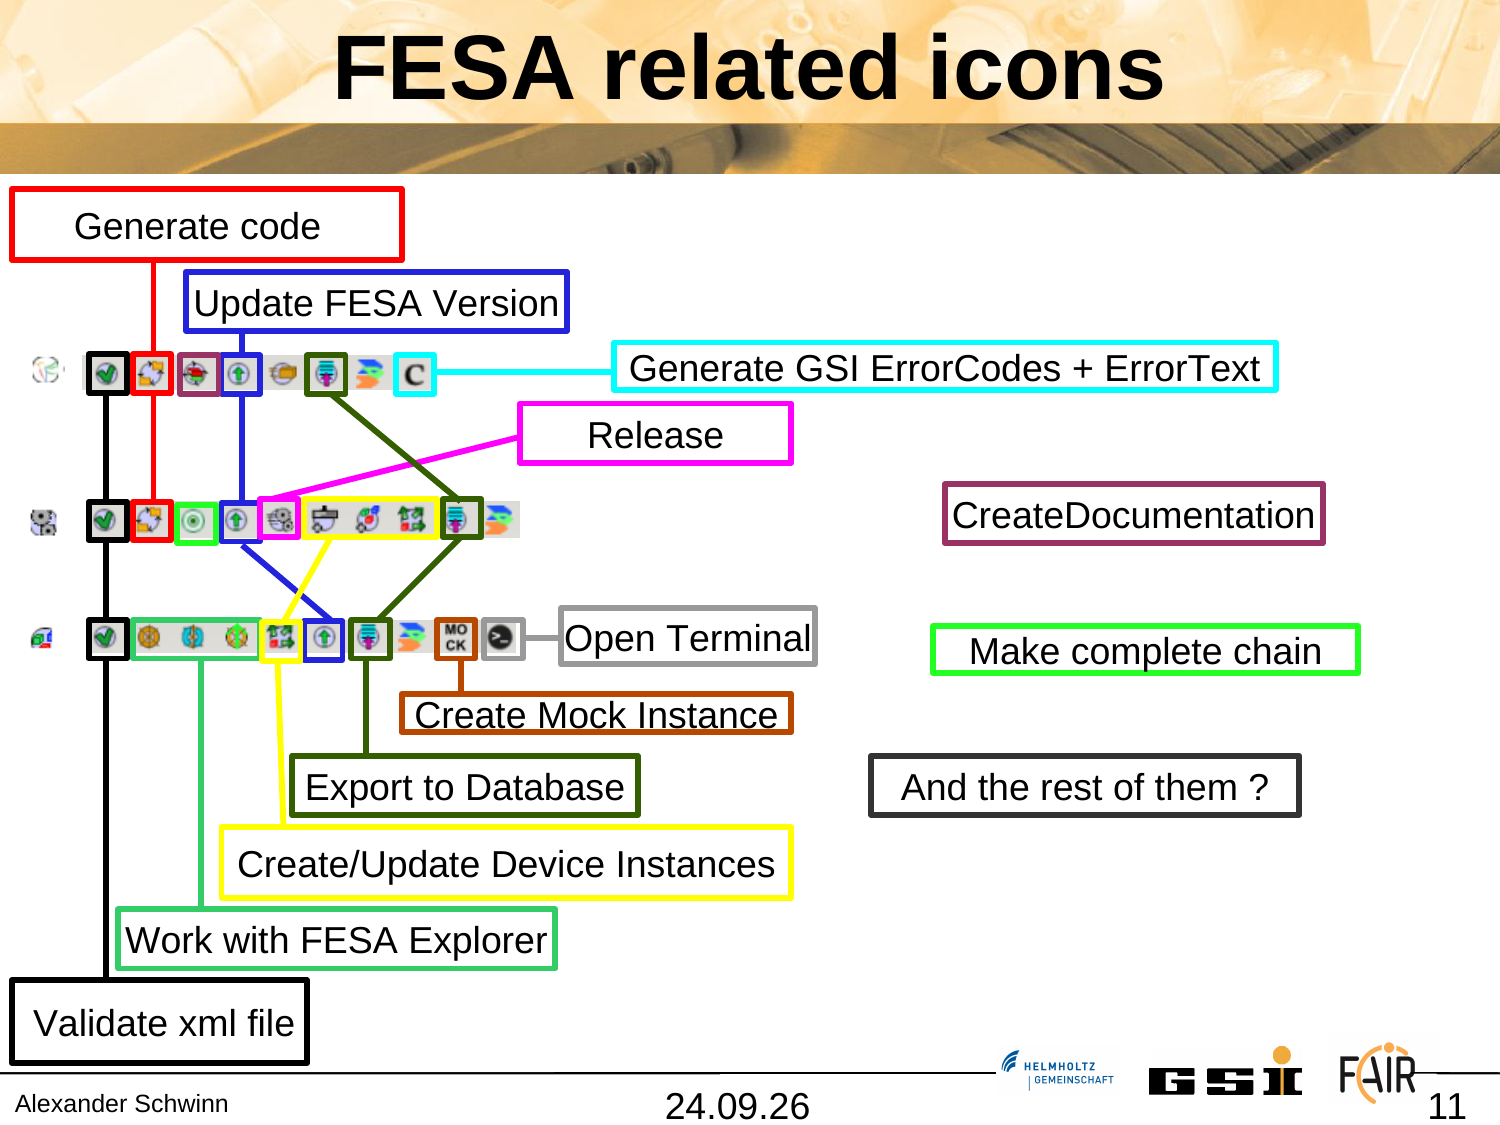

# FESA related icons
Generate code
Update FESA Version
Generate GSI ErrorCodes + ErrorText
Validate xml file
CreateDocumentation
Export to Database
Release
Create/Update Device Instances
Make complete chain
Open Terminal
Work with FESA Explorer
Create Mock Instance
And the rest of them ?
11